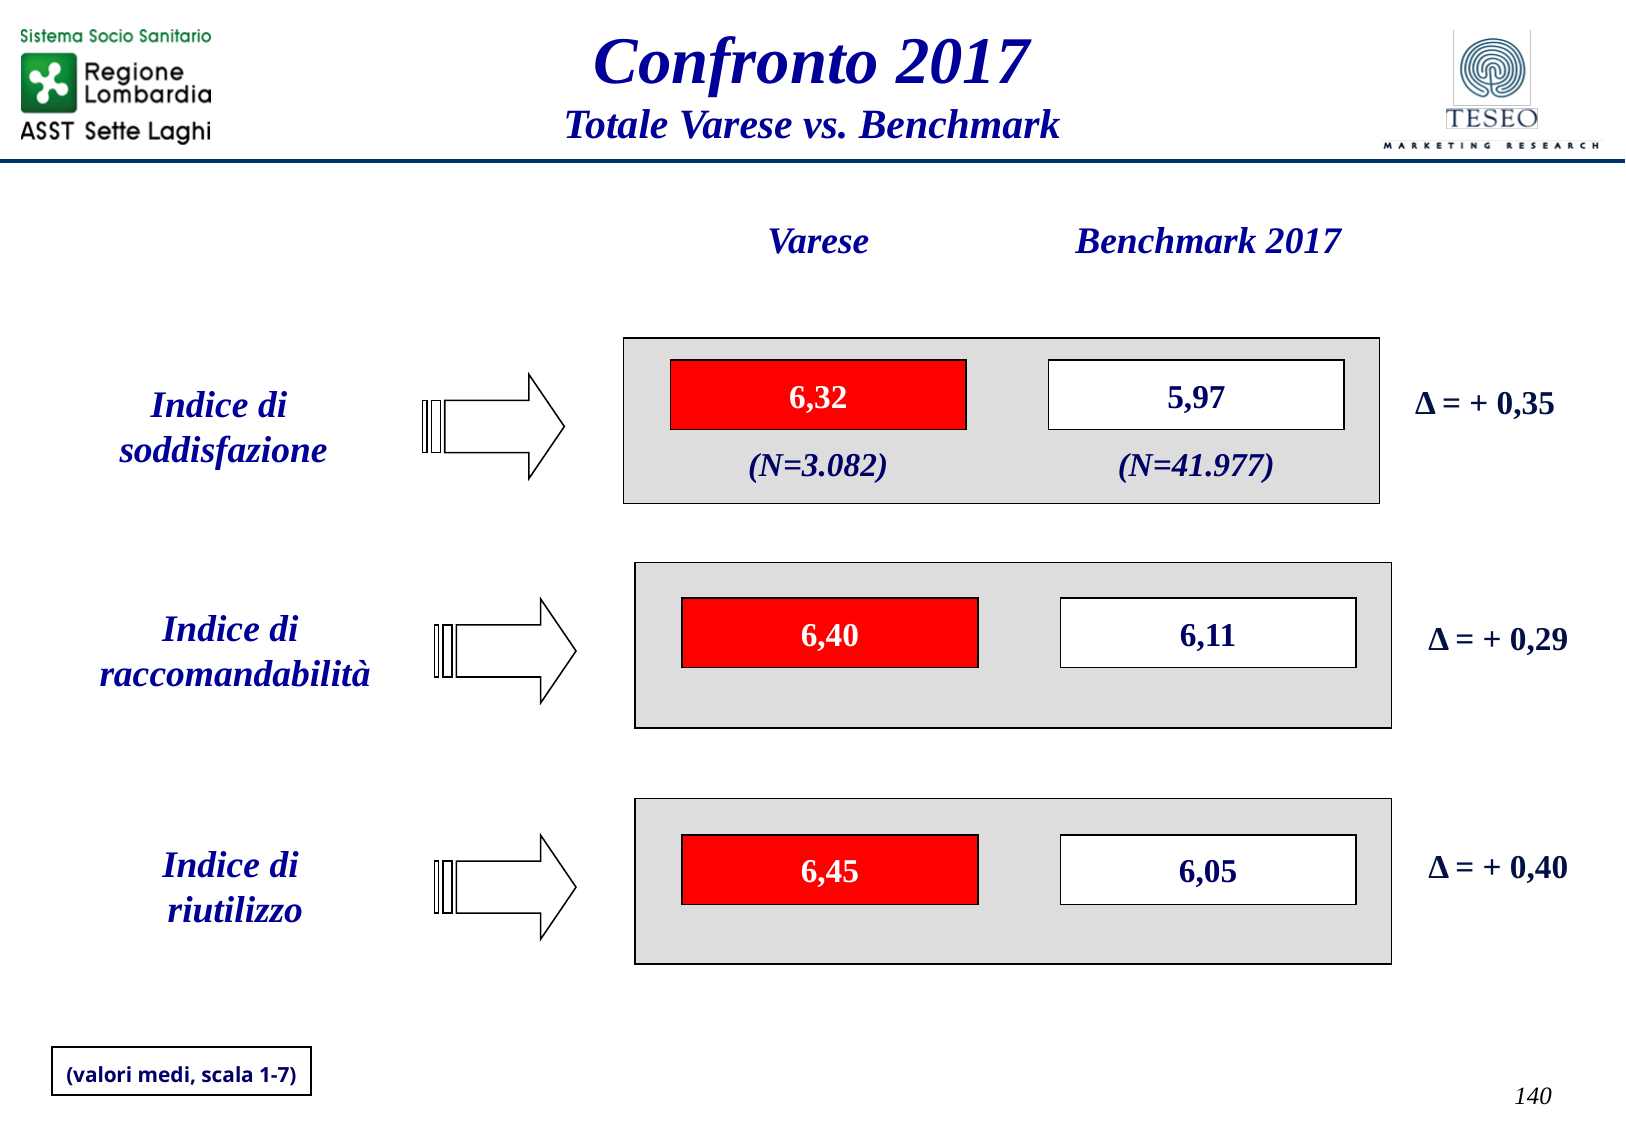

Confronto 2017
Totale Varese vs. Benchmark
Varese
Benchmark 2017
6,32
5,97
Indice di
soddisfazione
Δ = + 0,35
(N=3.082)
(N=41.977)
Indice di
raccomandabilità
6,40
6,11
Δ = + 0,29
Indice di
riutilizzo
6,45
6,05
Δ = + 0,40
(valori medi, scala 1-7)